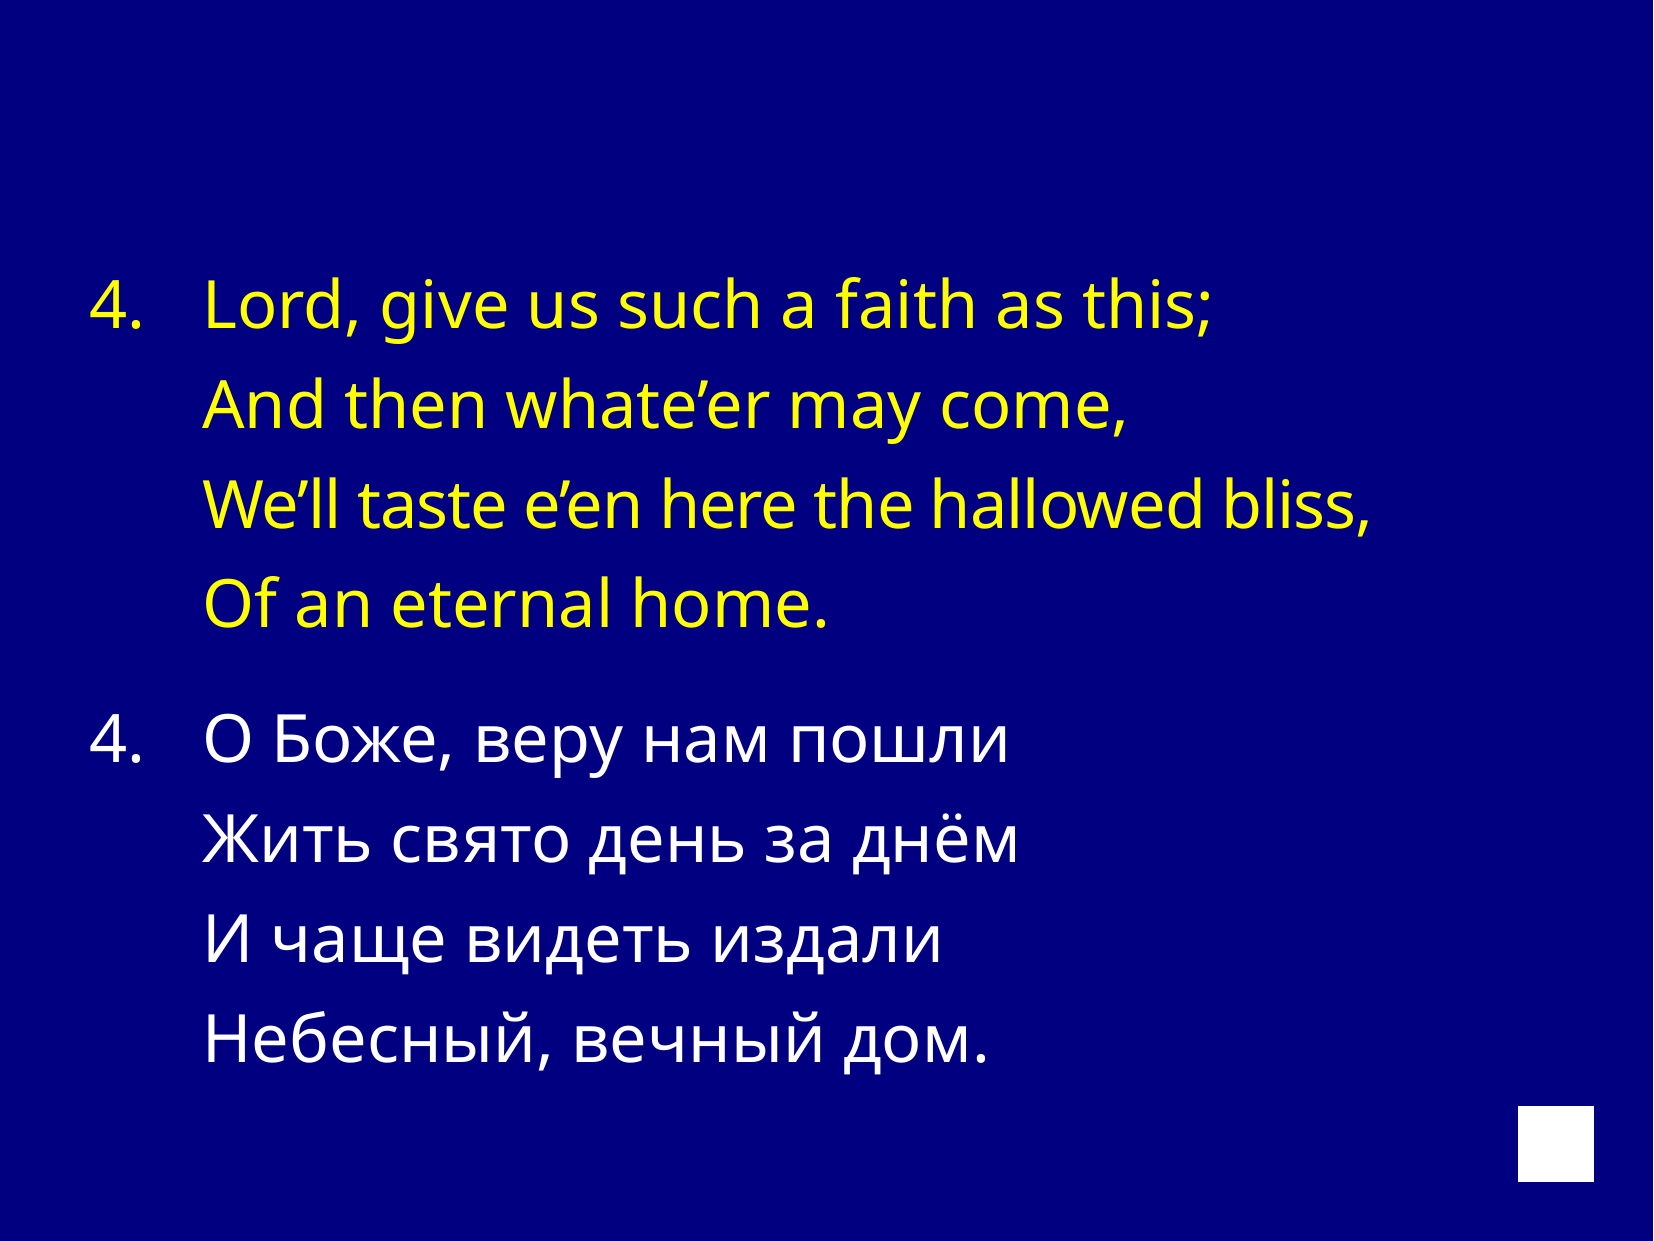

4.	Lord, give us such a faith as this;
	And then whate’er may come,
	We’ll taste e’en here the hallowed bliss,
	Of an eternal home.
4.	О Боже, веру нам пошли
	Жить свято день за днём
	И чаще видеть издали
	Небесный, вечный дом.